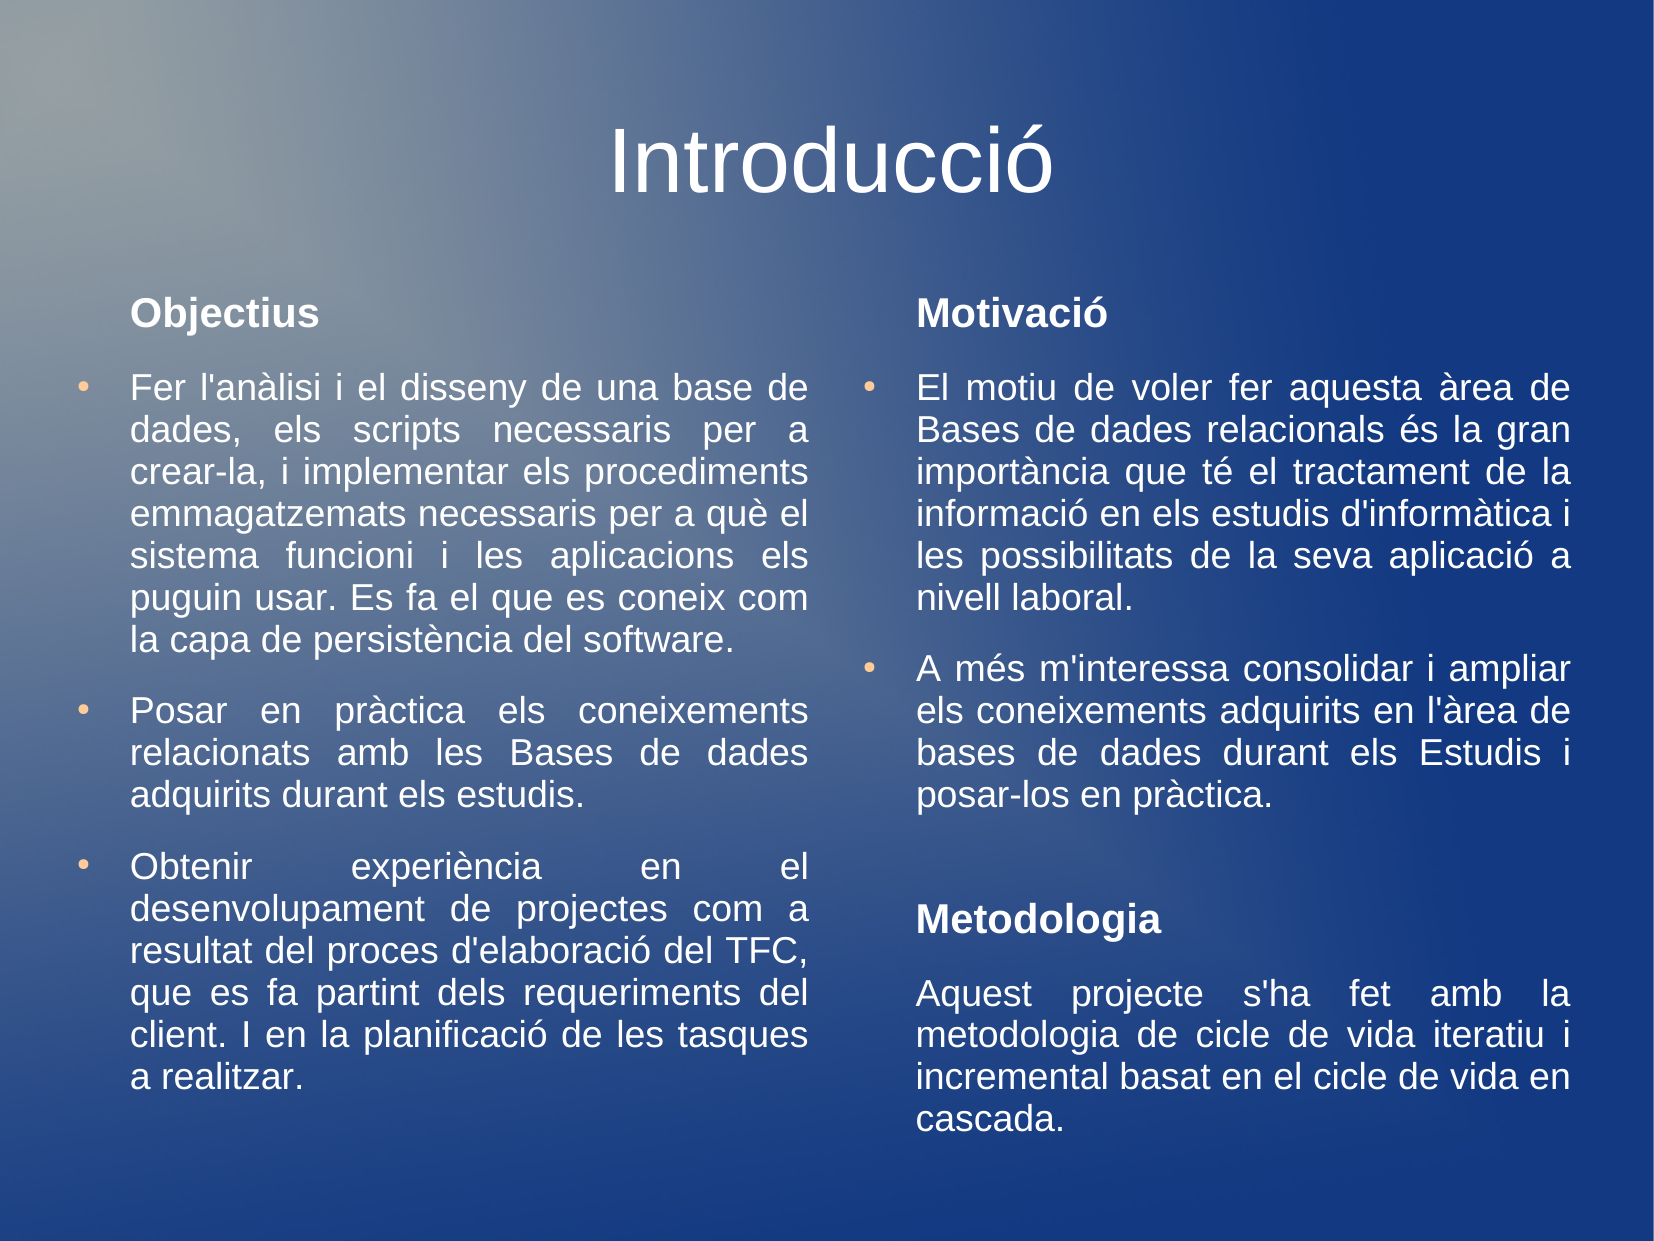

# Introducció
Objectius
Fer l'anàlisi i el disseny de una base de dades, els scripts necessaris per a crear-la, i implementar els procediments emmagatzemats necessaris per a què el sistema funcioni i les aplicacions els puguin usar. Es fa el que es coneix com la capa de persistència del software.
Posar en pràctica els coneixements relacionats amb les Bases de dades adquirits durant els estudis.
Obtenir experiència en el desenvolupament de projectes com a resultat del proces d'elaboració del TFC, que es fa partint dels requeriments del client. I en la planificació de les tasques a realitzar.
Motivació
El motiu de voler fer aquesta àrea de Bases de dades relacionals és la gran importància que té el tractament de la informació en els estudis d'informàtica i les possibilitats de la seva aplicació a nivell laboral.
A més m'interessa consolidar i ampliar els coneixements adquirits en l'àrea de bases de dades durant els Estudis i posar-los en pràctica.
Metodologia
Aquest projecte s'ha fet amb la metodologia de cicle de vida iteratiu i incremental basat en el cicle de vida en cascada.